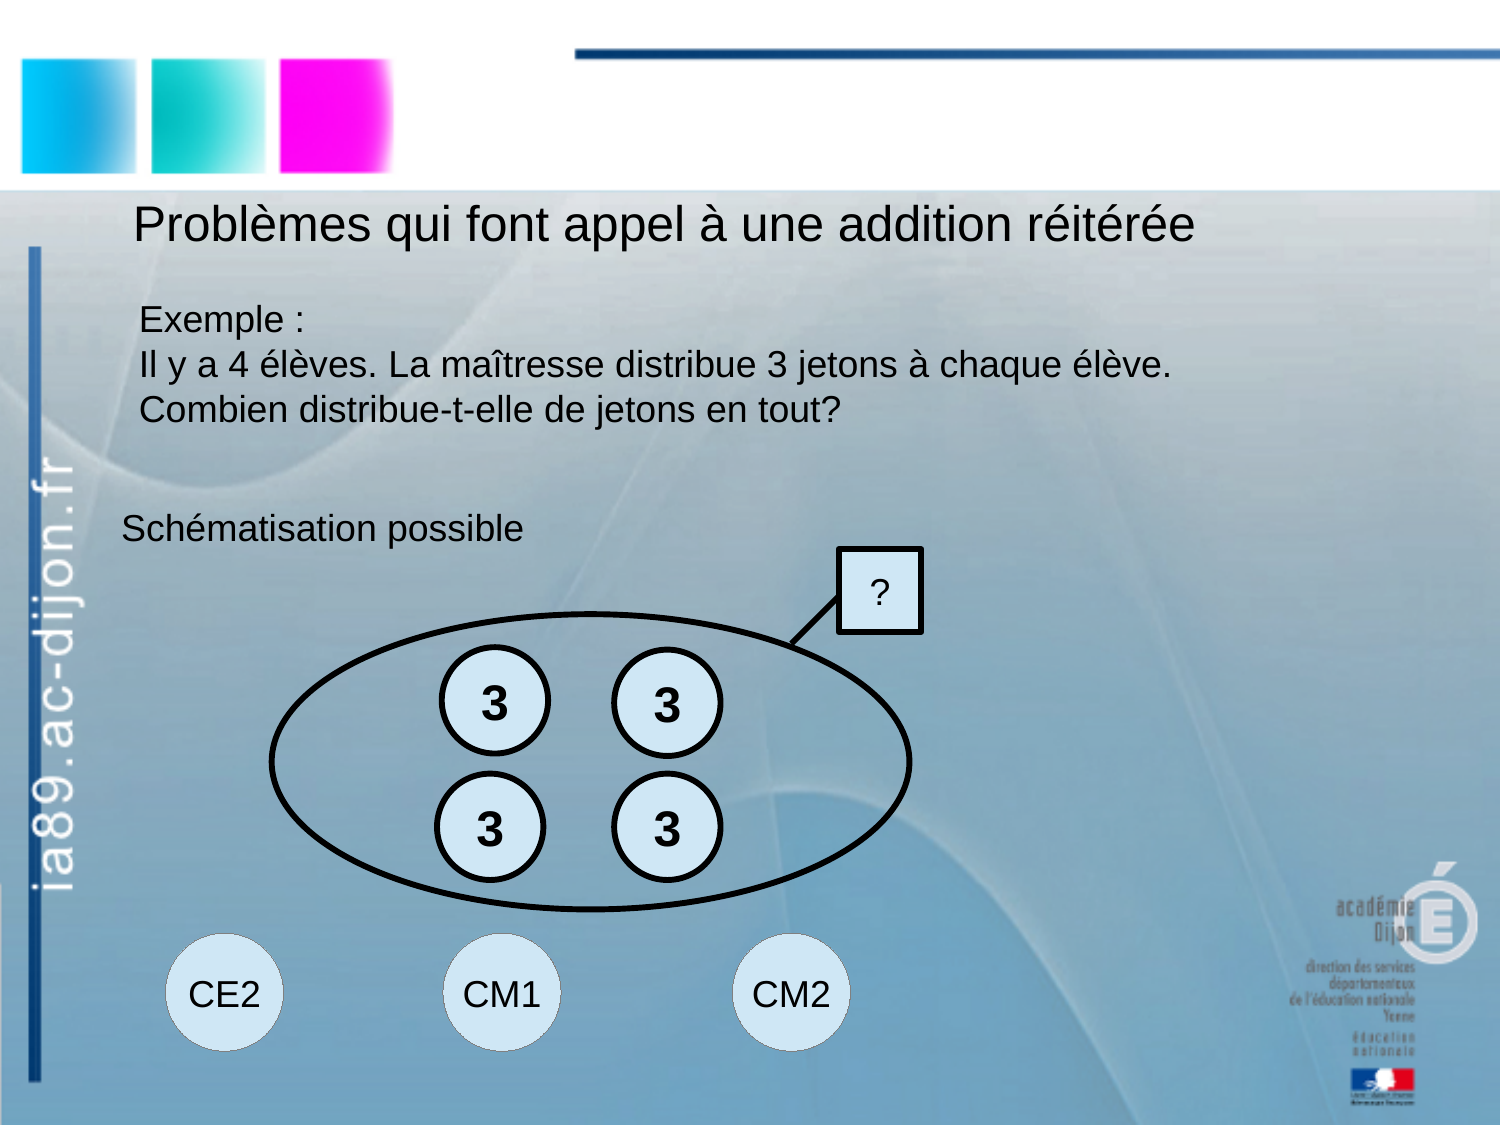

Problèmes qui font appel à une addition réitérée
Exemple :
Il y a 4 élèves. La maîtresse distribue 3 jetons à chaque élève.
Combien distribue-t-elle de jetons en tout?
Schématisation possible
?
3
3
3
3
CE2
CM1
CM2